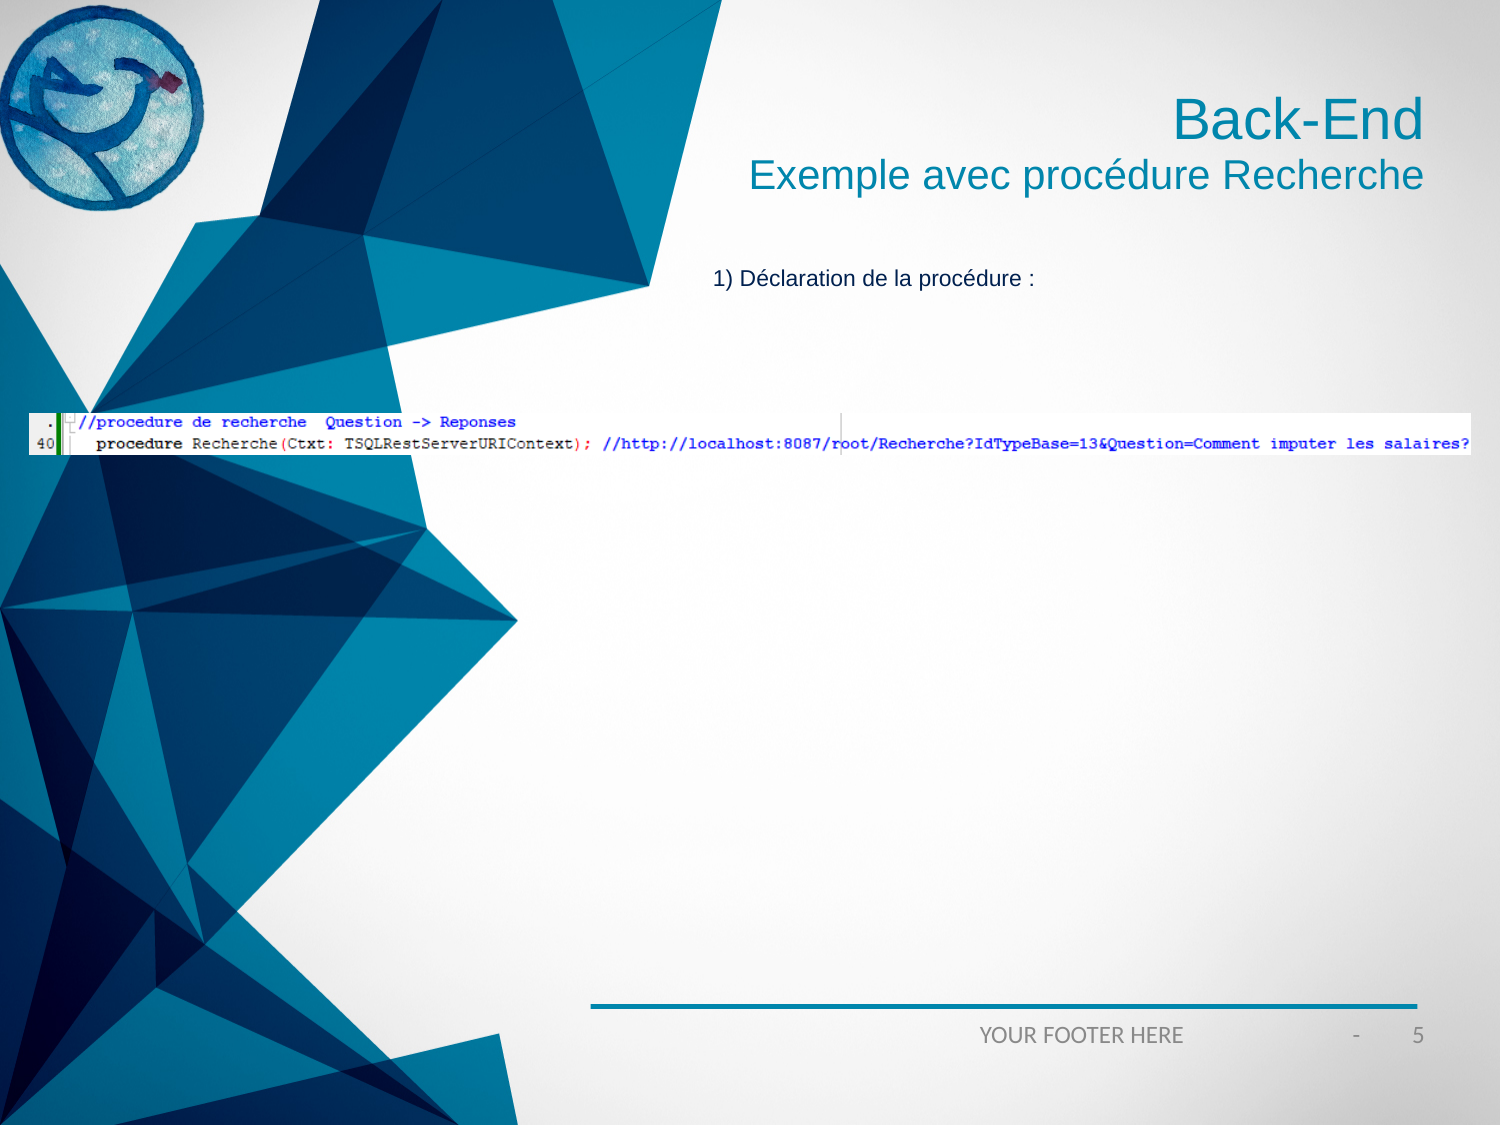

# Back-End Exemple avec procédure Recherche
1) Déclaration de la procédure :
YOUR FOOTER HERE
5